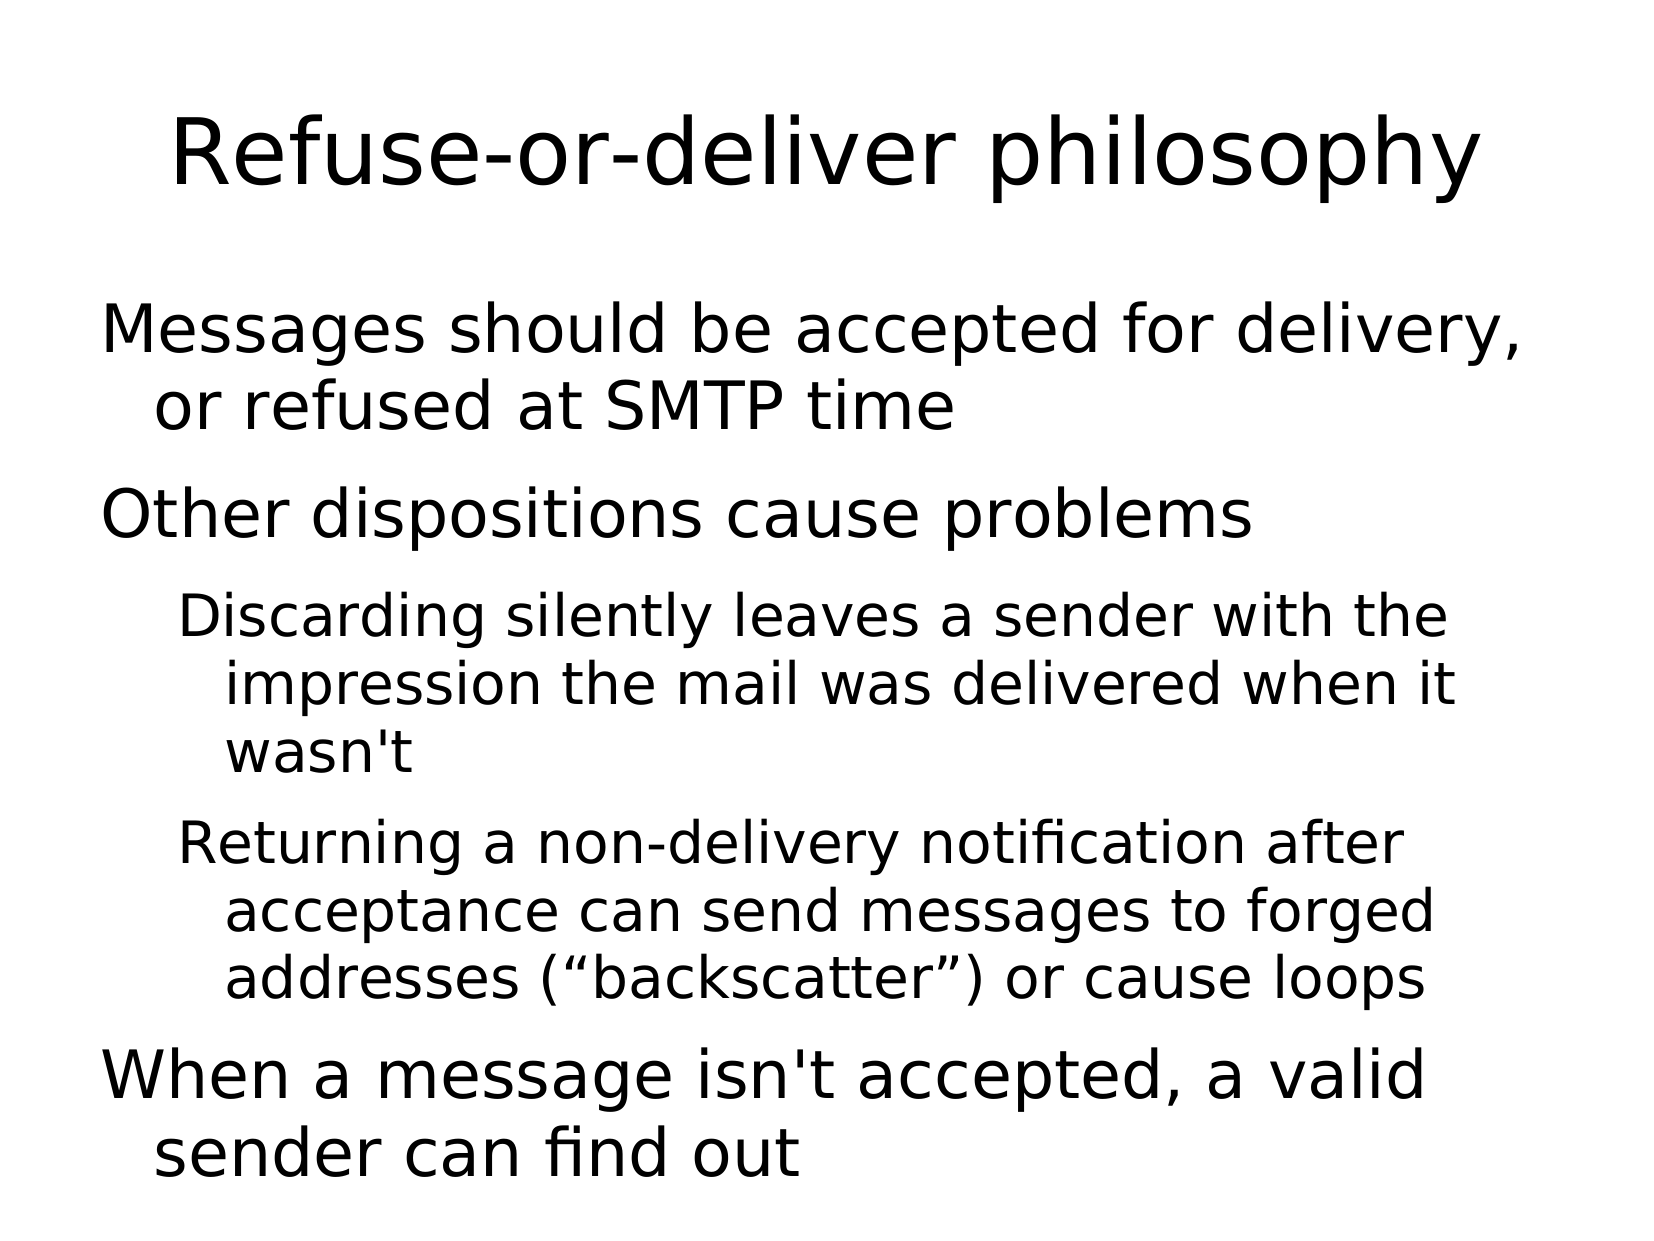

# Refuse-or-deliver philosophy
Messages should be accepted for delivery, or refused at SMTP time
Other dispositions cause problems
Discarding silently leaves a sender with the impression the mail was delivered when it wasn't
Returning a non-delivery notification after acceptance can send messages to forged addresses (“backscatter”) or cause loops
When a message isn't accepted, a valid sender can find out